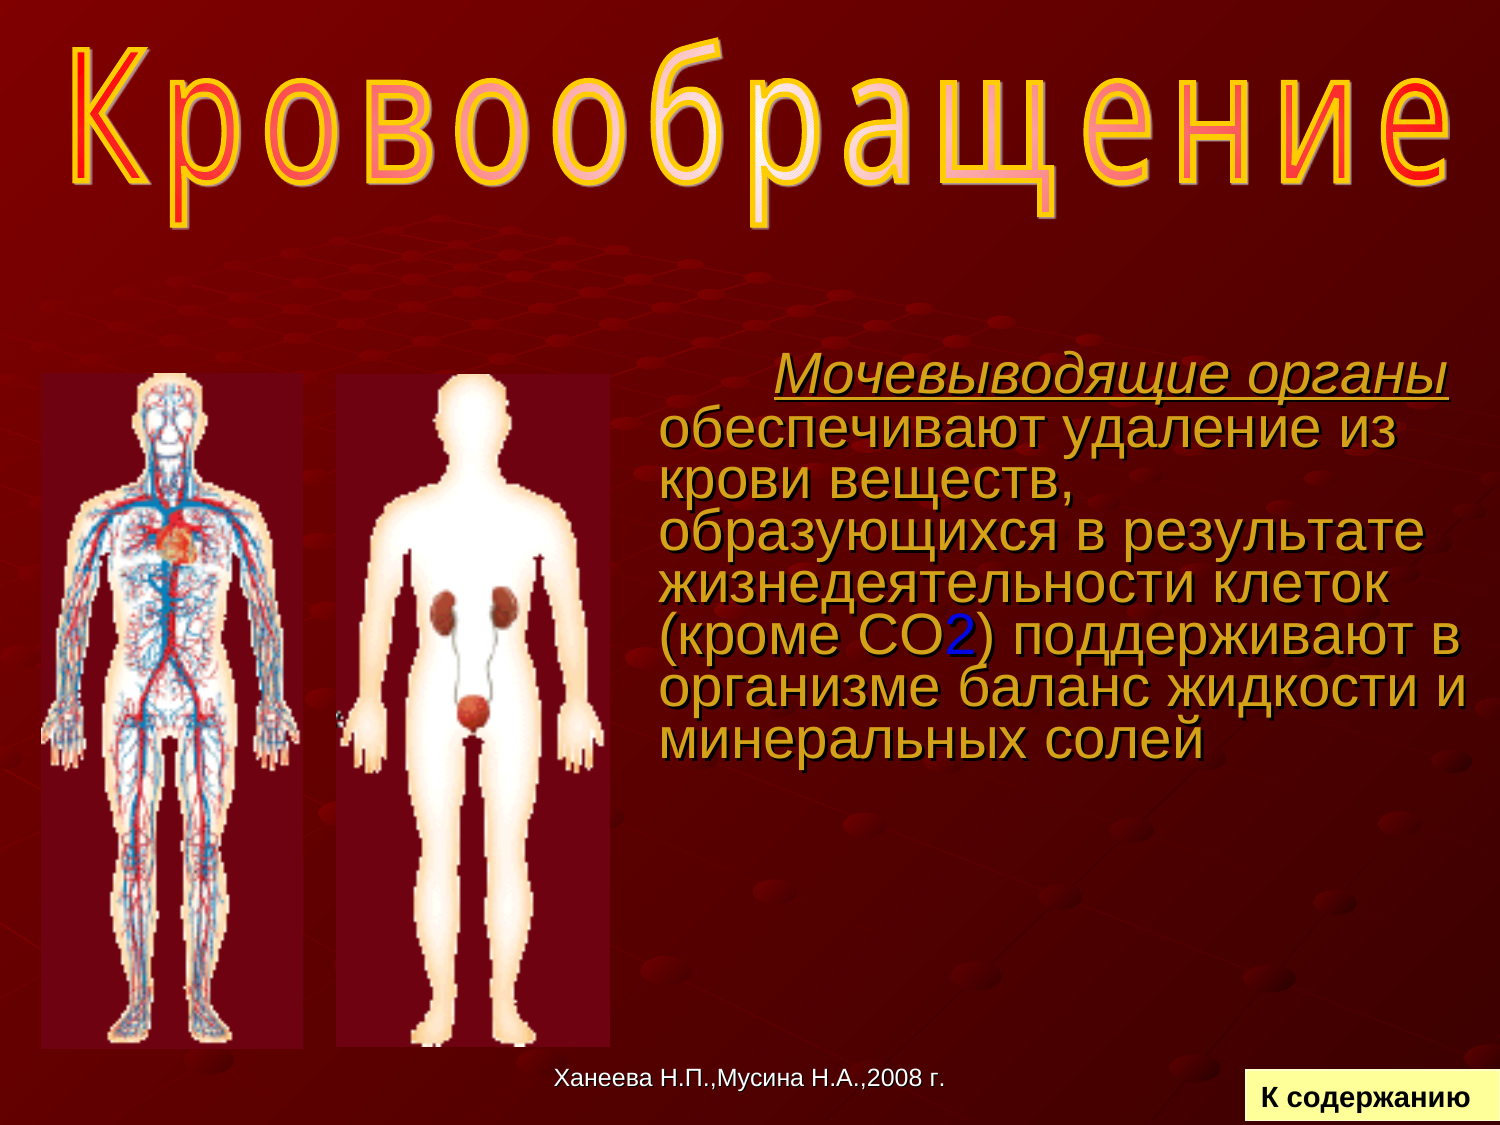

Кровообращение
# Мочевыводящие органы обеспечивают удаление из крови веществ, образующихся в результате жизнедеятельности клеток (кроме СО2) поддерживают в организме баланс жидкости и минеральных солей
Ханеева Н.П.,Мусина Н.А.,2008 г.
К содержанию